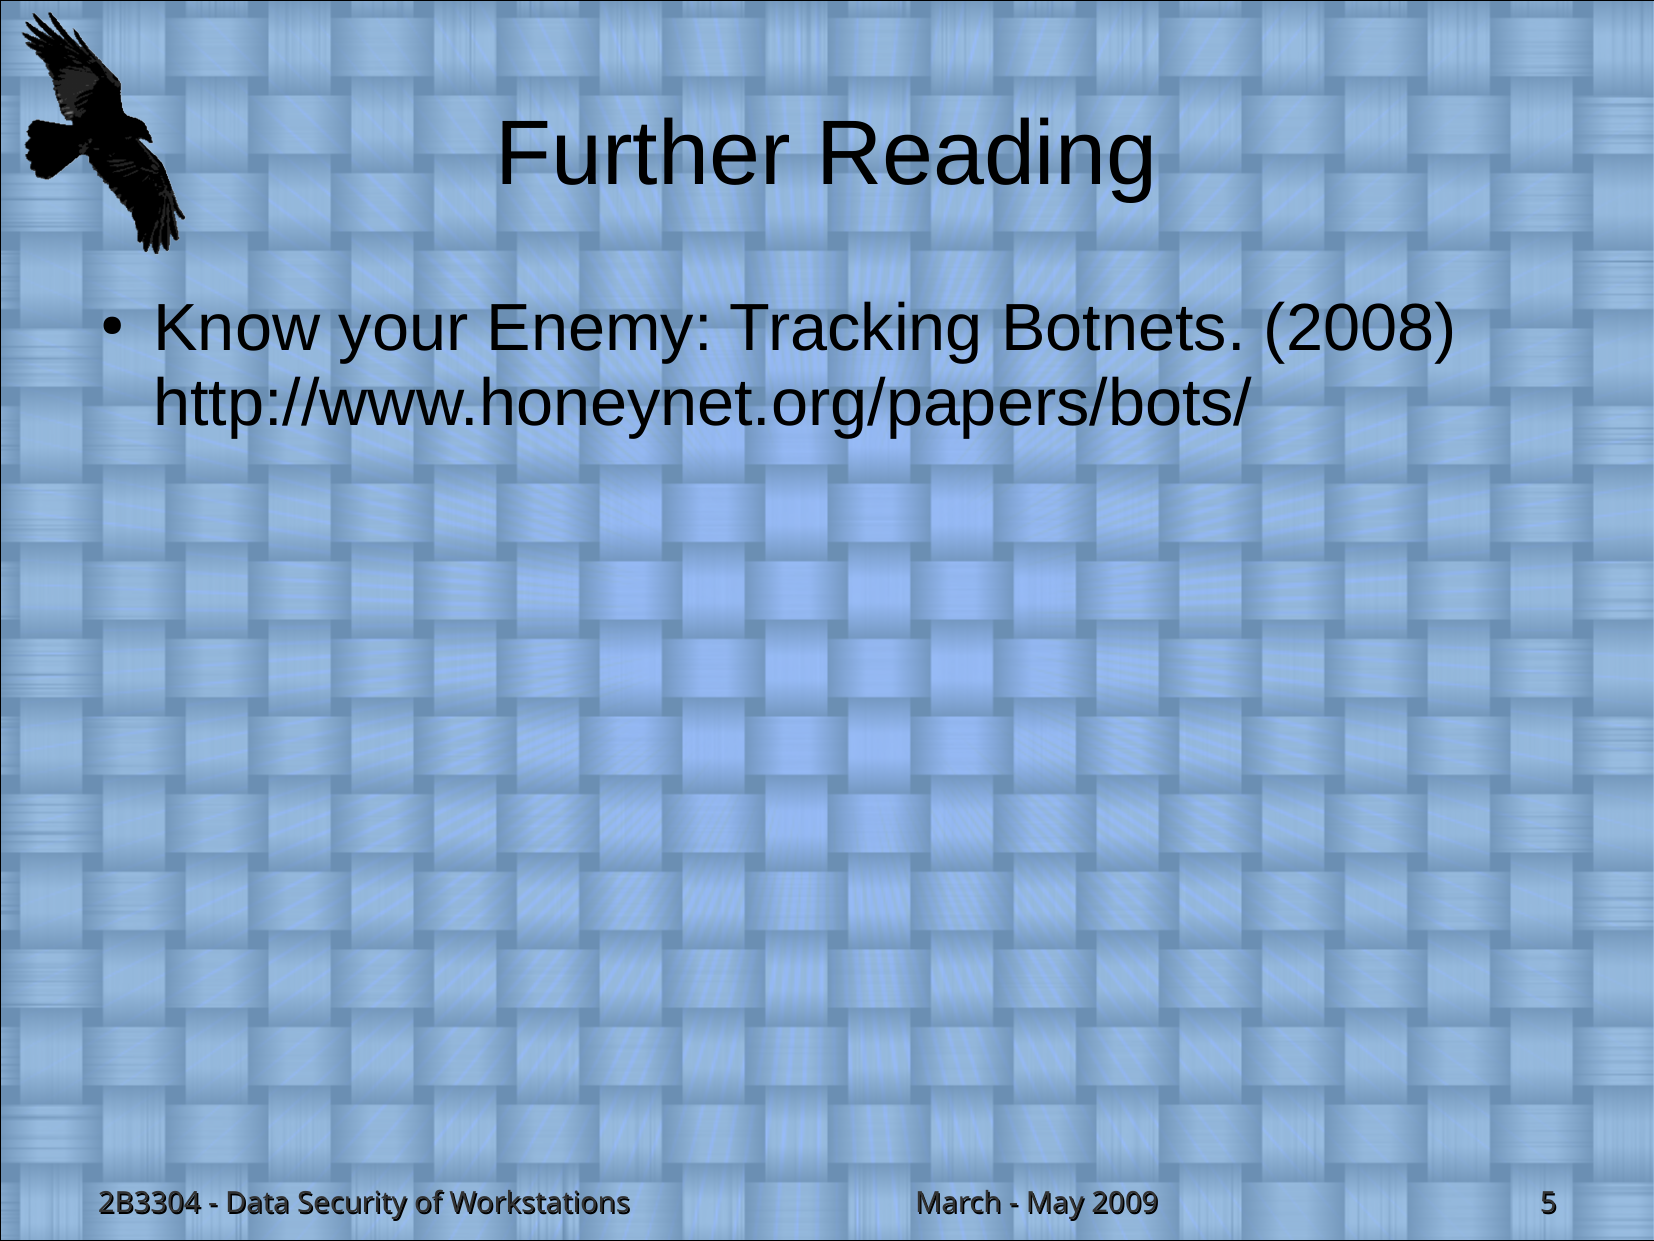

# Further Reading
Know your Enemy: Tracking Botnets. (2008)
http://www.honeynet.org/papers/bots/